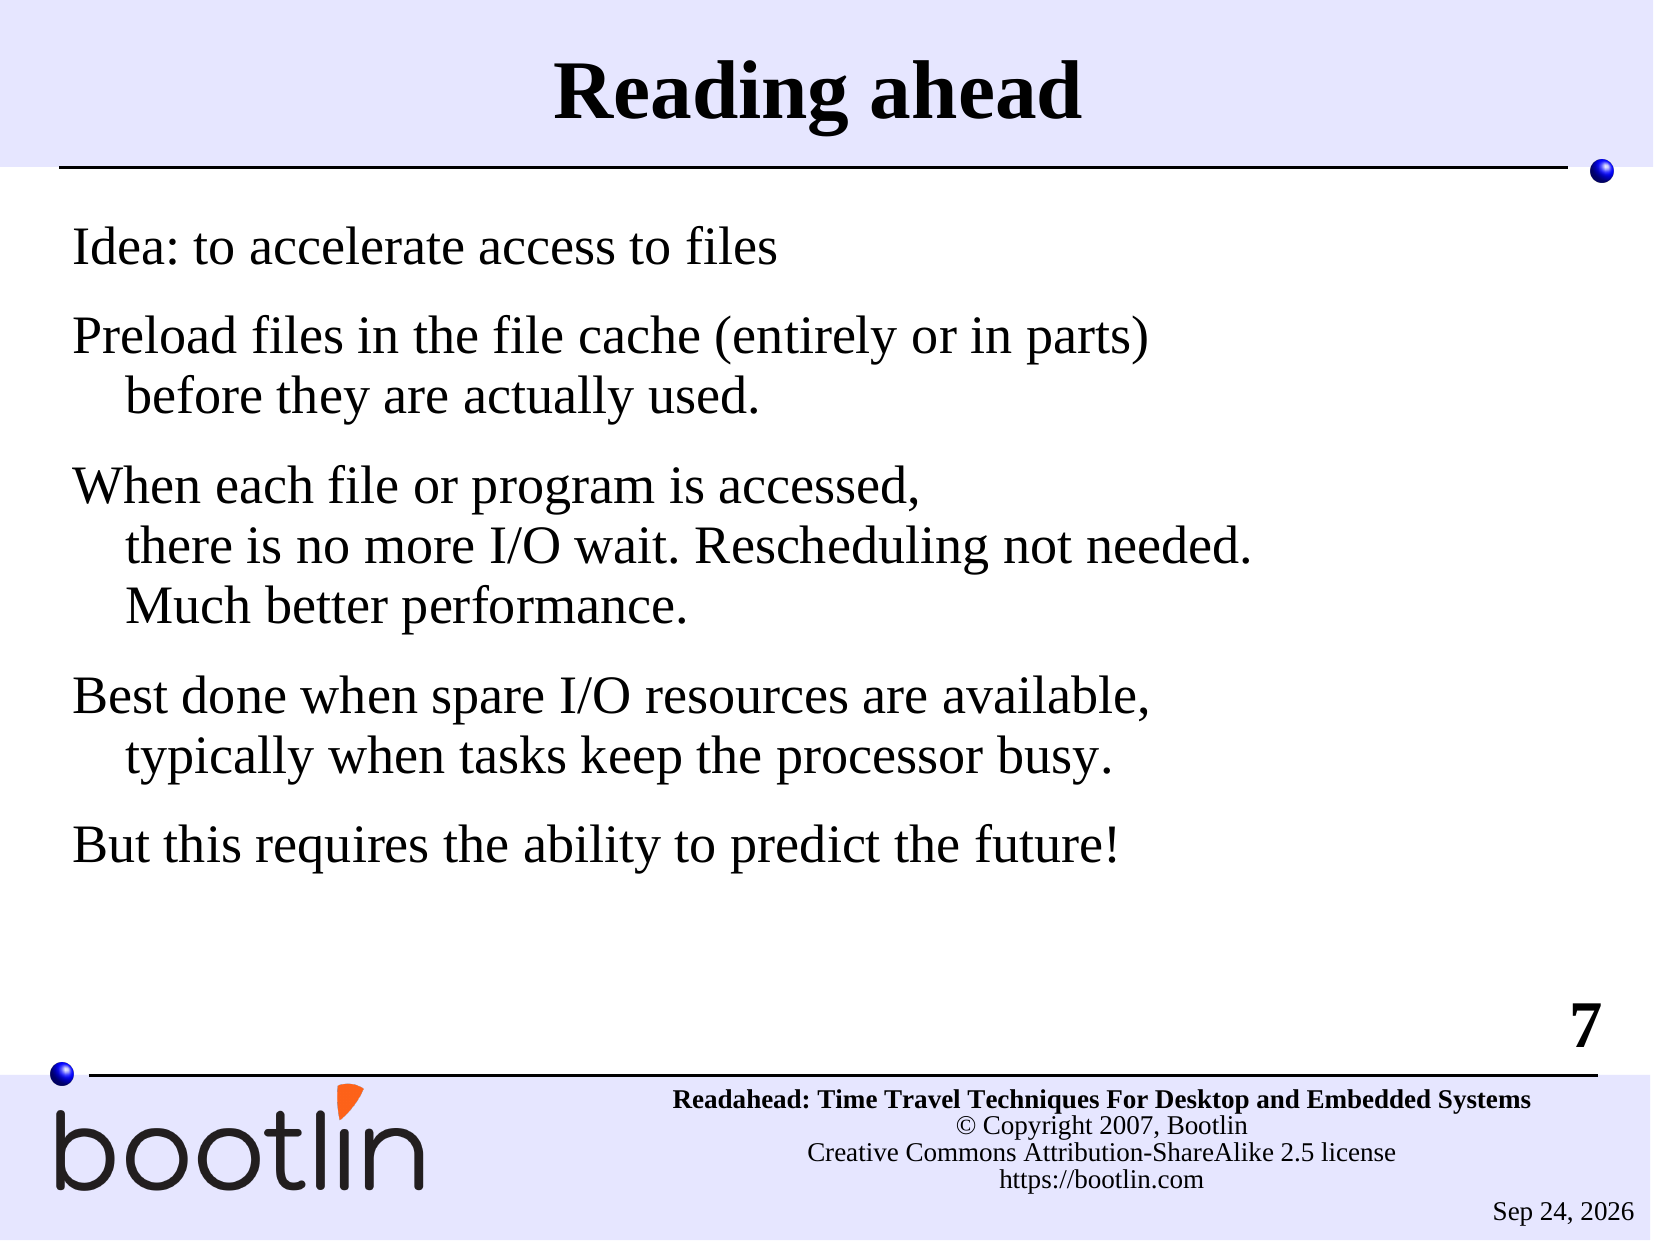

# Reading ahead
Idea: to accelerate access to files
Preload files in the file cache (entirely or in parts)
before they are actually used.
When each file or program is accessed,
there is no more I/O wait. Rescheduling not needed.
Much better performance.
Best done when spare I/O resources are available,
typically when tasks keep the processor busy.
But this requires the ability to predict the future!